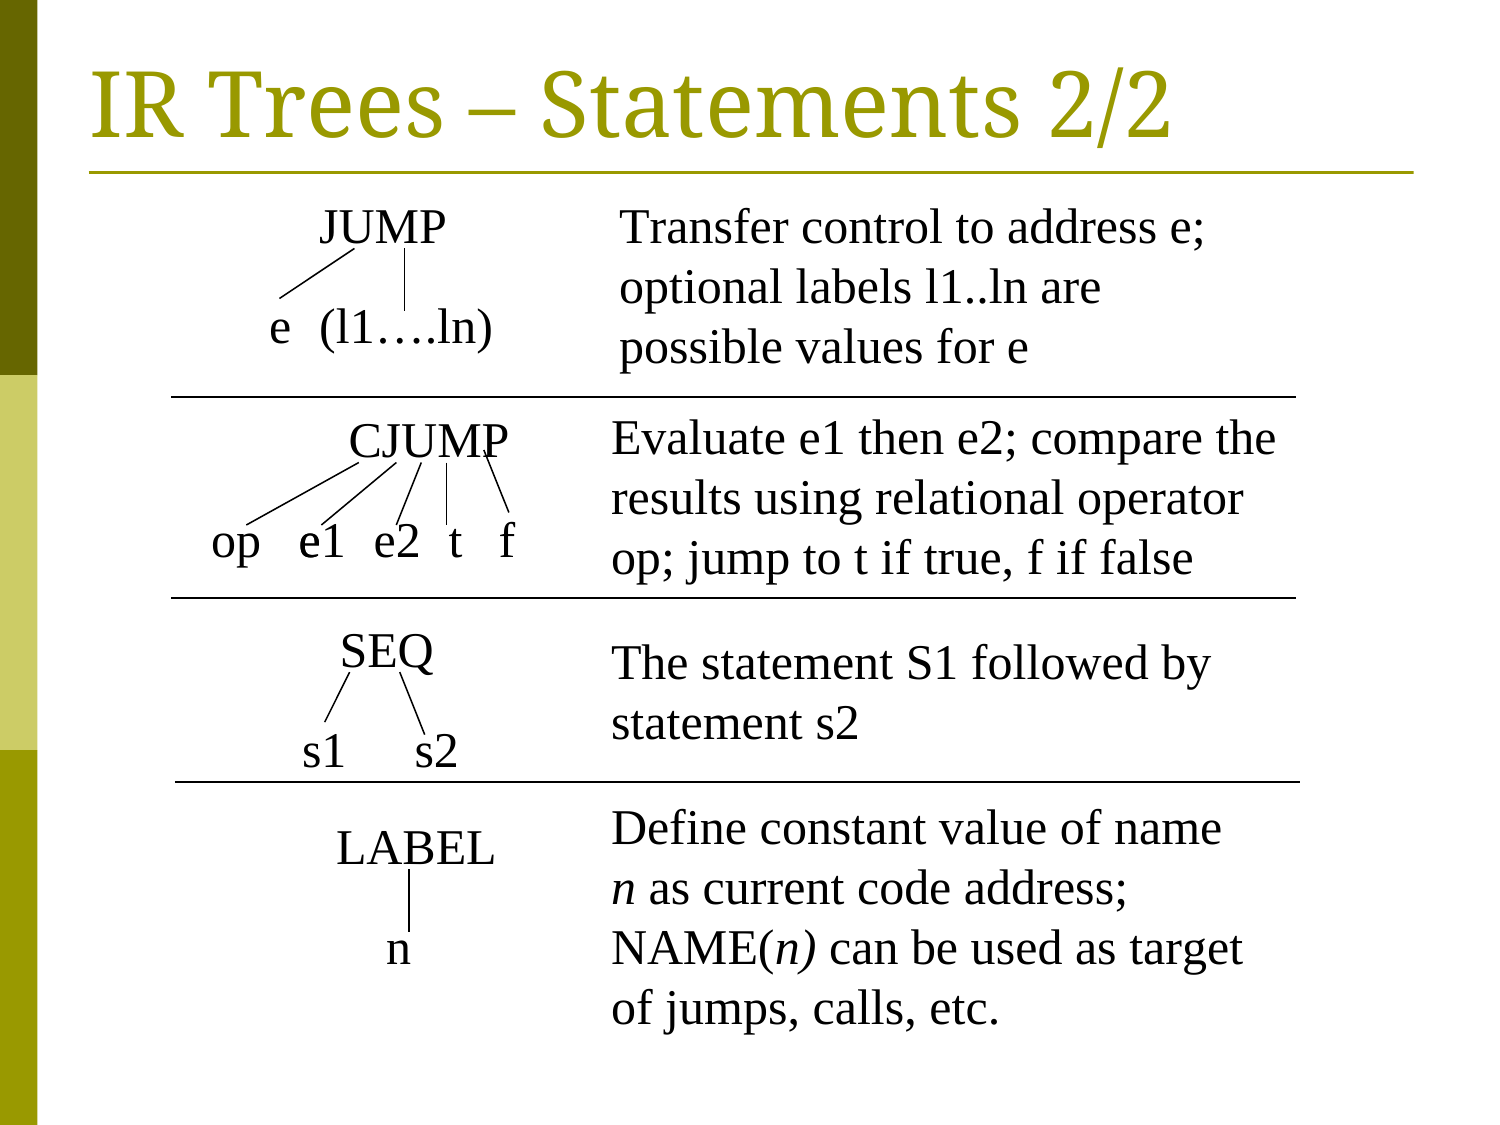

# IR Trees – Statements 2/2
JUMP
Transfer control to address e; optional labels l1..ln are possible values for e
e
(l1….ln)
Evaluate e1 then e2; compare the results using relational operator op; jump to t if true, f if false
CJUMP
op
e1
e
e2
t
f
SEQ
The statement S1 followed by statement s2
s1
s2
Define constant value of name n as current code address; NAME(n) can be used as target of jumps, calls, etc.
LABEL
n